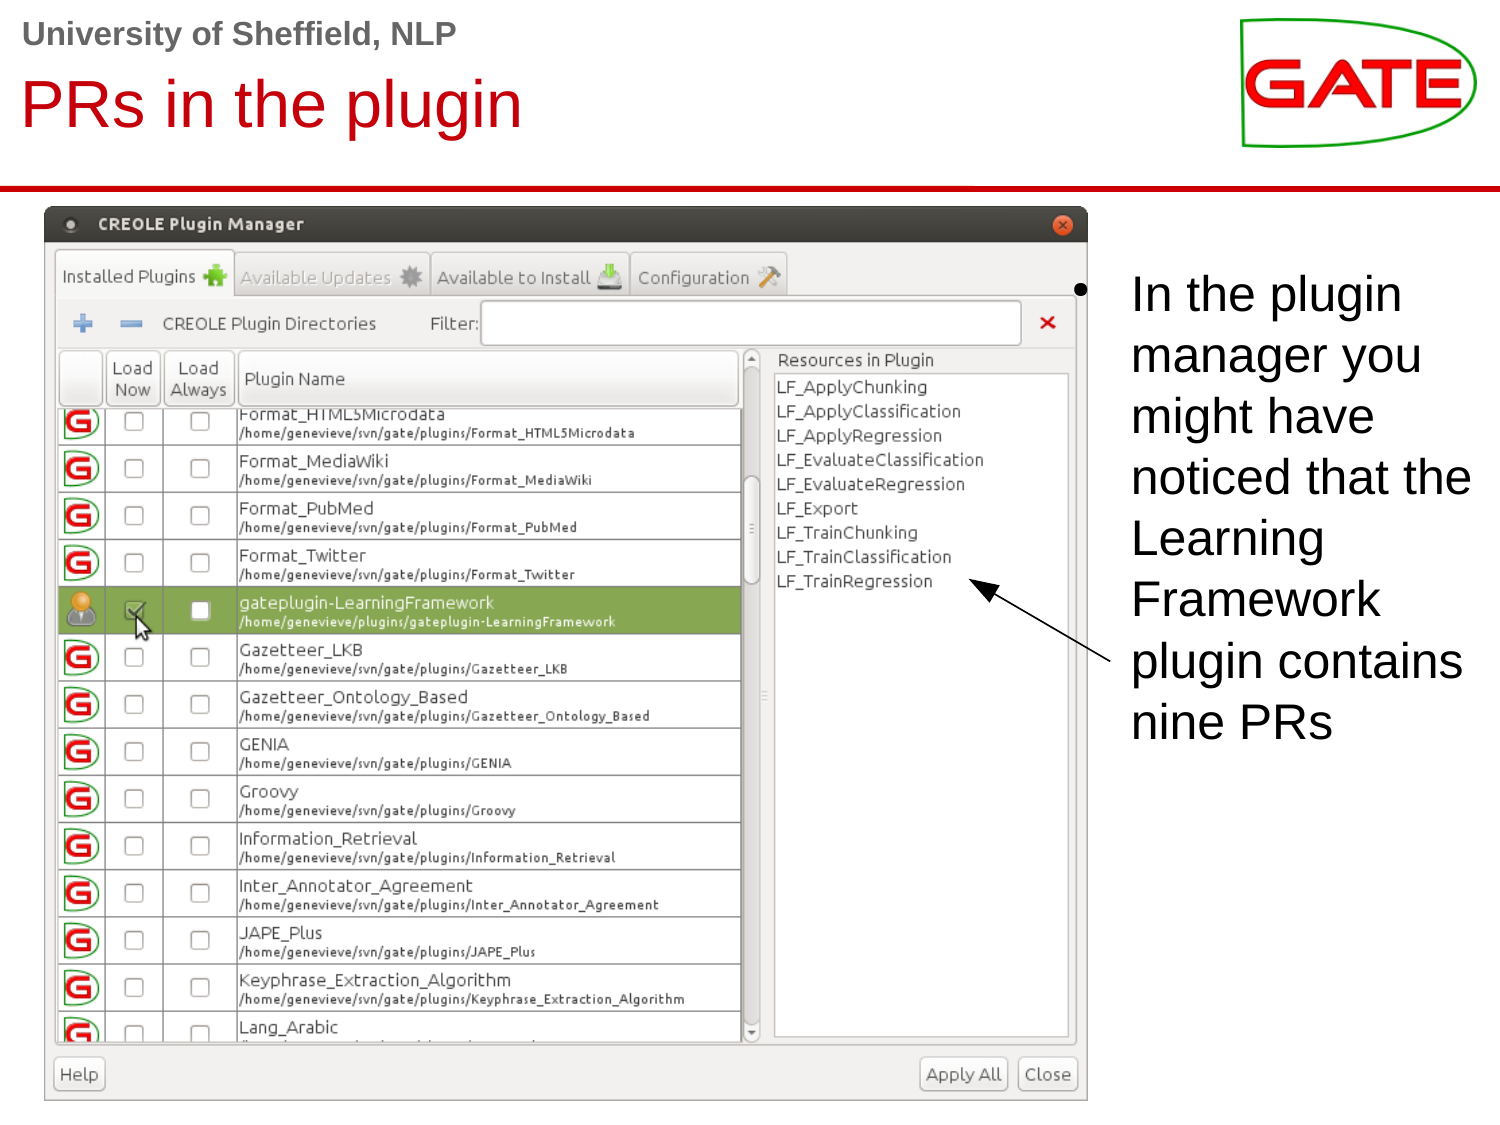

# PRs in the plugin
In the plugin manager you might have noticed that the Learning Framework plugin contains nine PRs